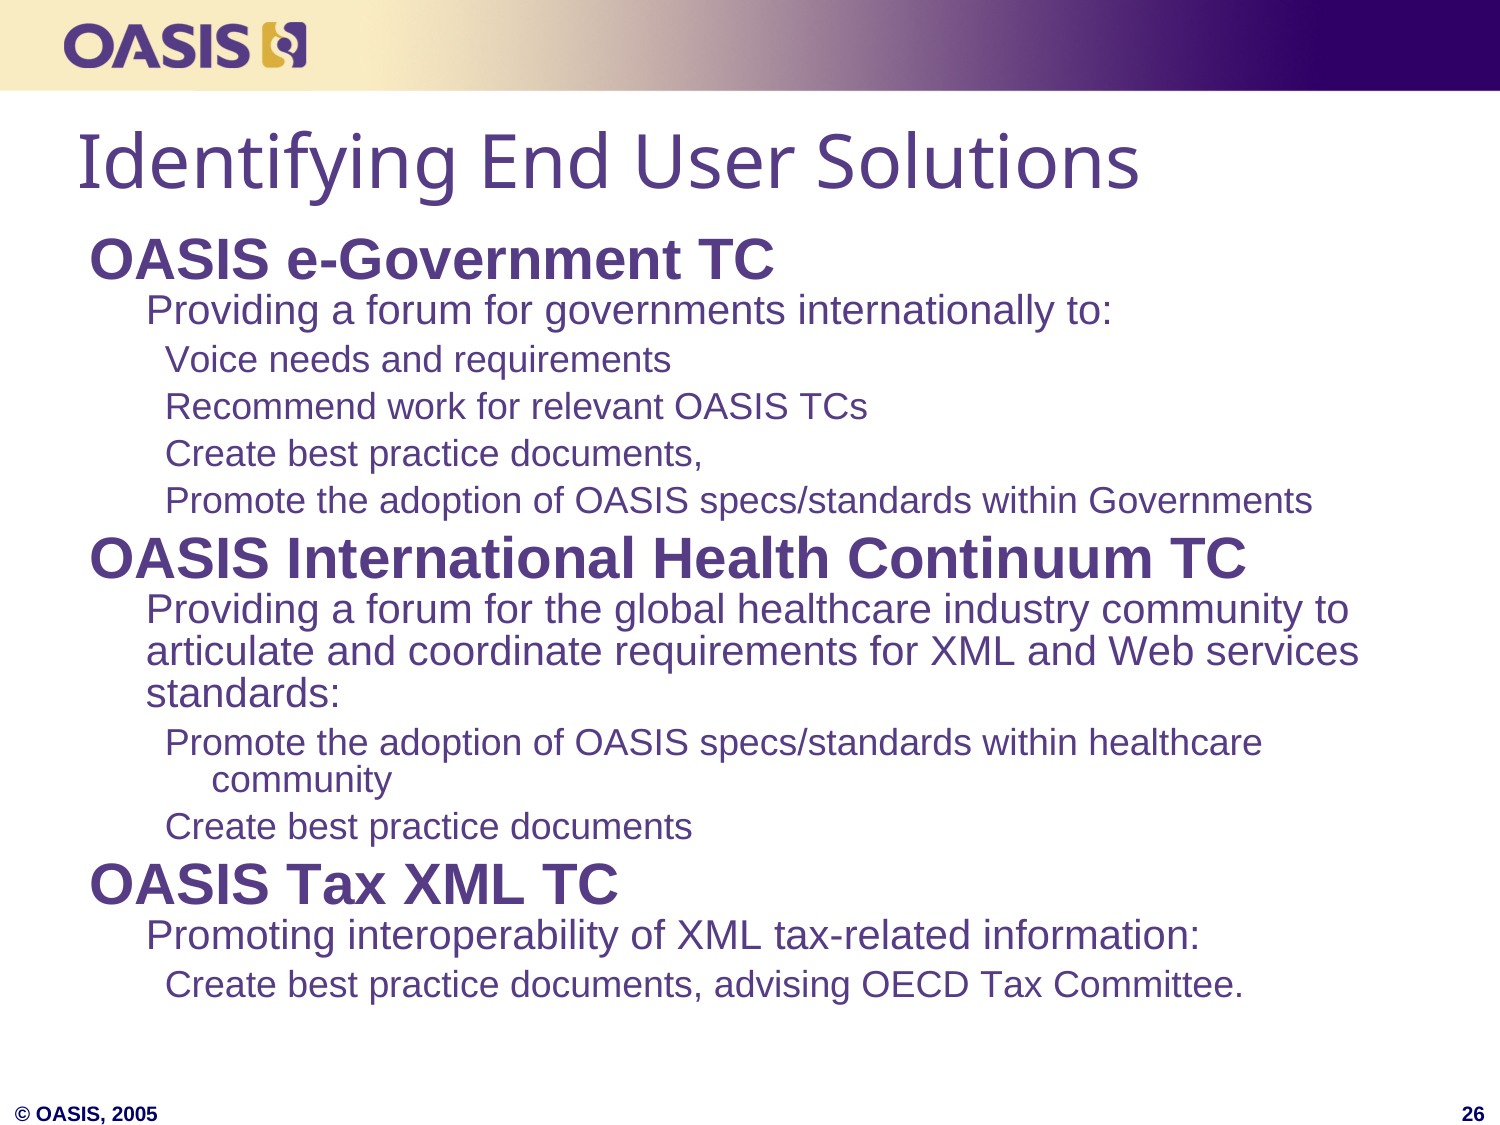

# Identifying End User Solutions
OASIS e-Government TC
Providing a forum for governments internationally to:
Voice needs and requirements
Recommend work for relevant OASIS TCs
Create best practice documents,
Promote the adoption of OASIS specs/standards within Governments
OASIS International Health Continuum TC
Providing a forum for the global healthcare industry community to articulate and coordinate requirements for XML and Web services standards:
Promote the adoption of OASIS specs/standards within healthcare community
Create best practice documents
OASIS Tax XML TC
Promoting interoperability of XML tax-related information:
Create best practice documents, advising OECD Tax Committee.
© OASIS, 2005
26